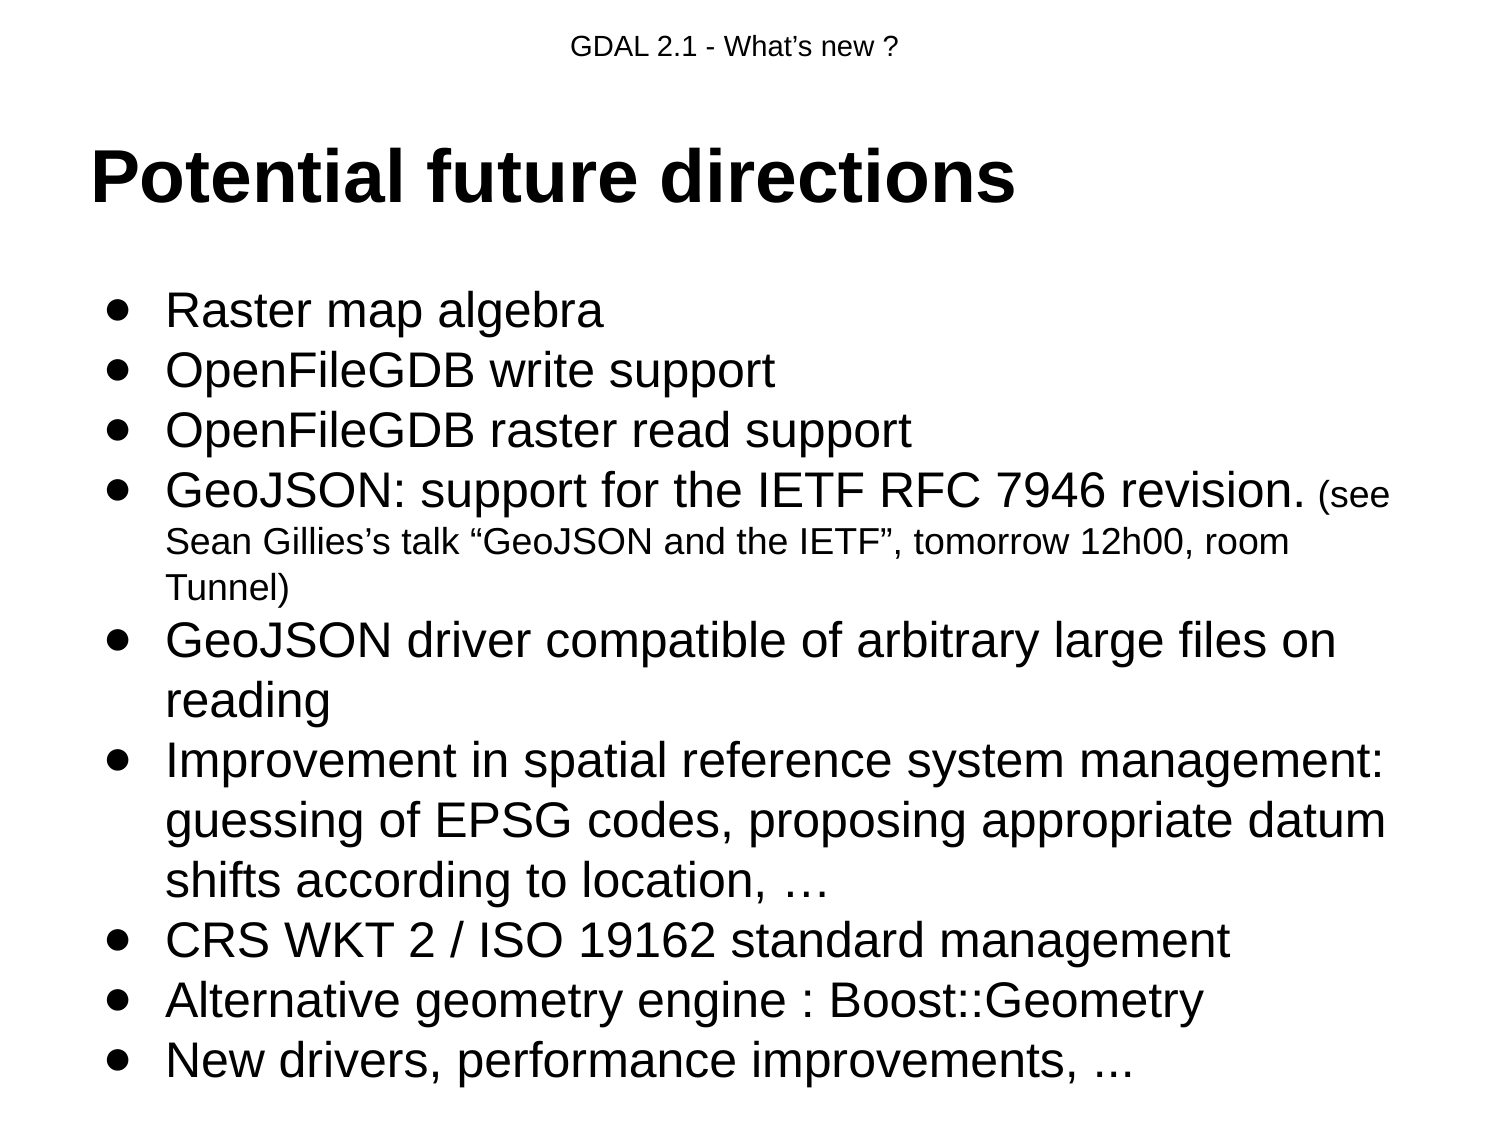

# Potential future directions
Raster map algebra
OpenFileGDB write support
OpenFileGDB raster read support
GeoJSON: support for the IETF RFC 7946 revision. (see Sean Gillies’s talk “GeoJSON and the IETF”, tomorrow 12h00, room Tunnel)
GeoJSON driver compatible of arbitrary large files on reading
Improvement in spatial reference system management: guessing of EPSG codes, proposing appropriate datum shifts according to location, …
CRS WKT 2 / ISO 19162 standard management
Alternative geometry engine : Boost::Geometry
New drivers, performance improvements, ...